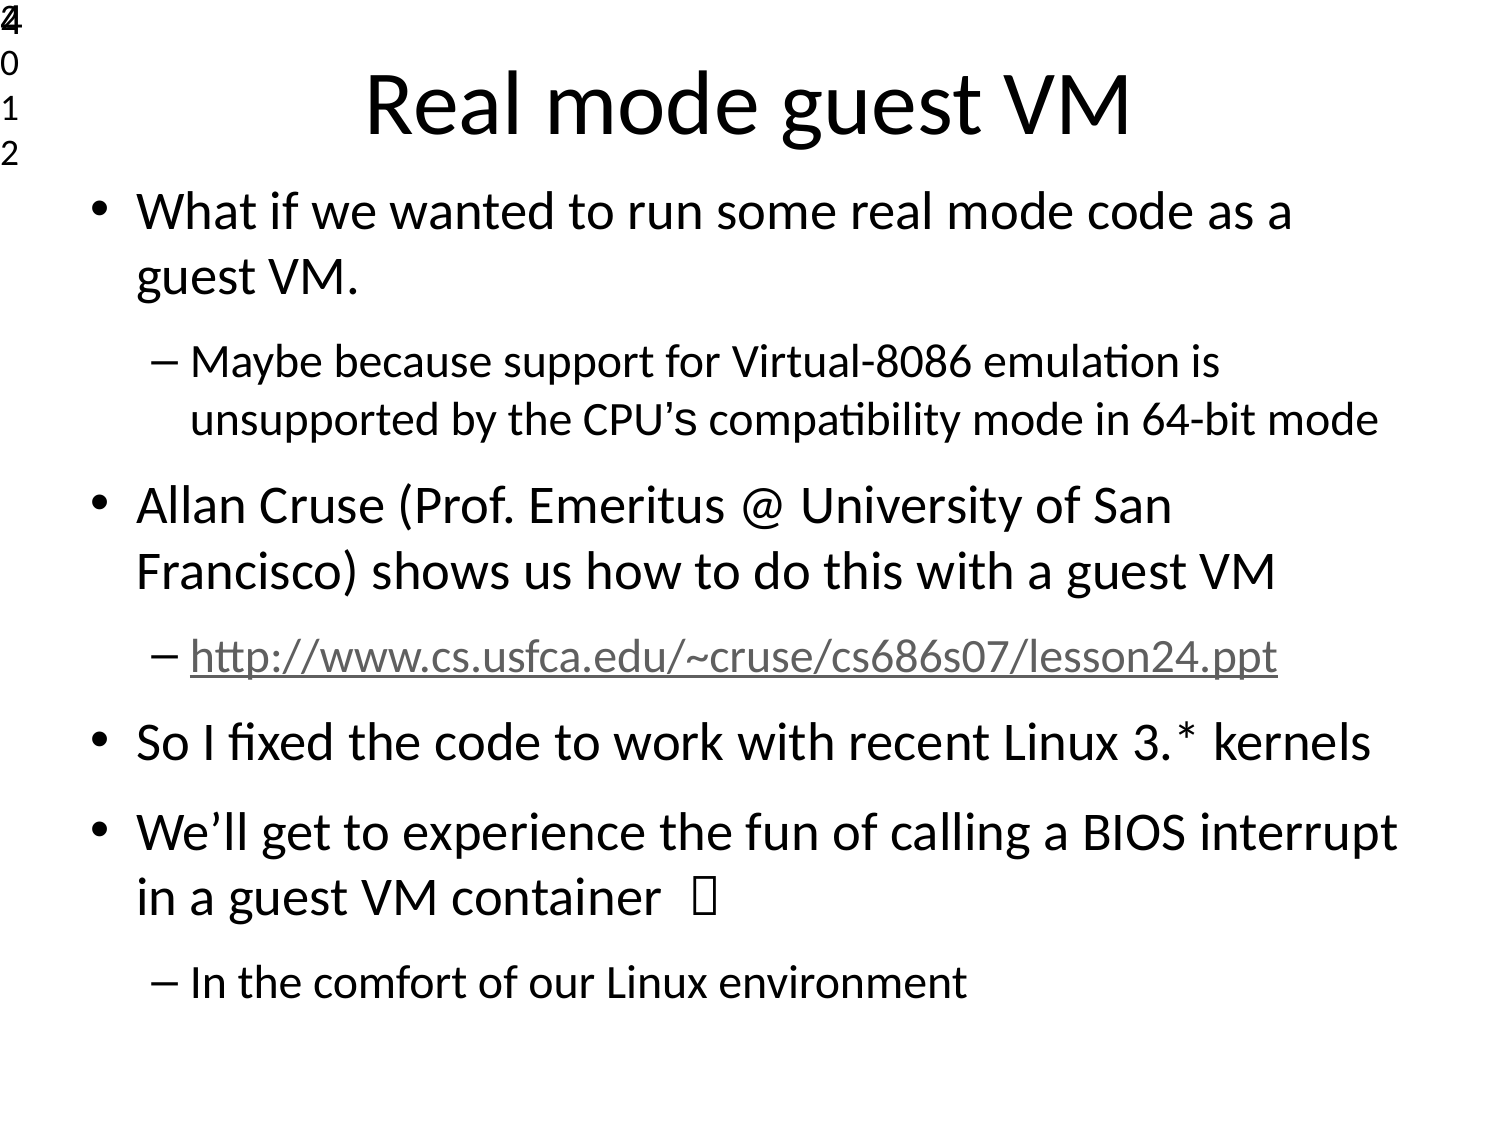

2012
4
# Real mode guest VM
What if we wanted to run some real mode code as a guest VM.
Maybe because support for Virtual-8086 emulation is unsupported by the CPU’s compatibility mode in 64-bit mode
Allan Cruse (Prof. Emeritus @ University of San Francisco) shows us how to do this with a guest VM
http://www.cs.usfca.edu/~cruse/cs686s07/lesson24.ppt
So I fixed the code to work with recent Linux 3.* kernels
We’ll get to experience the fun of calling a BIOS interrupt in a guest VM container 
In the comfort of our Linux environment